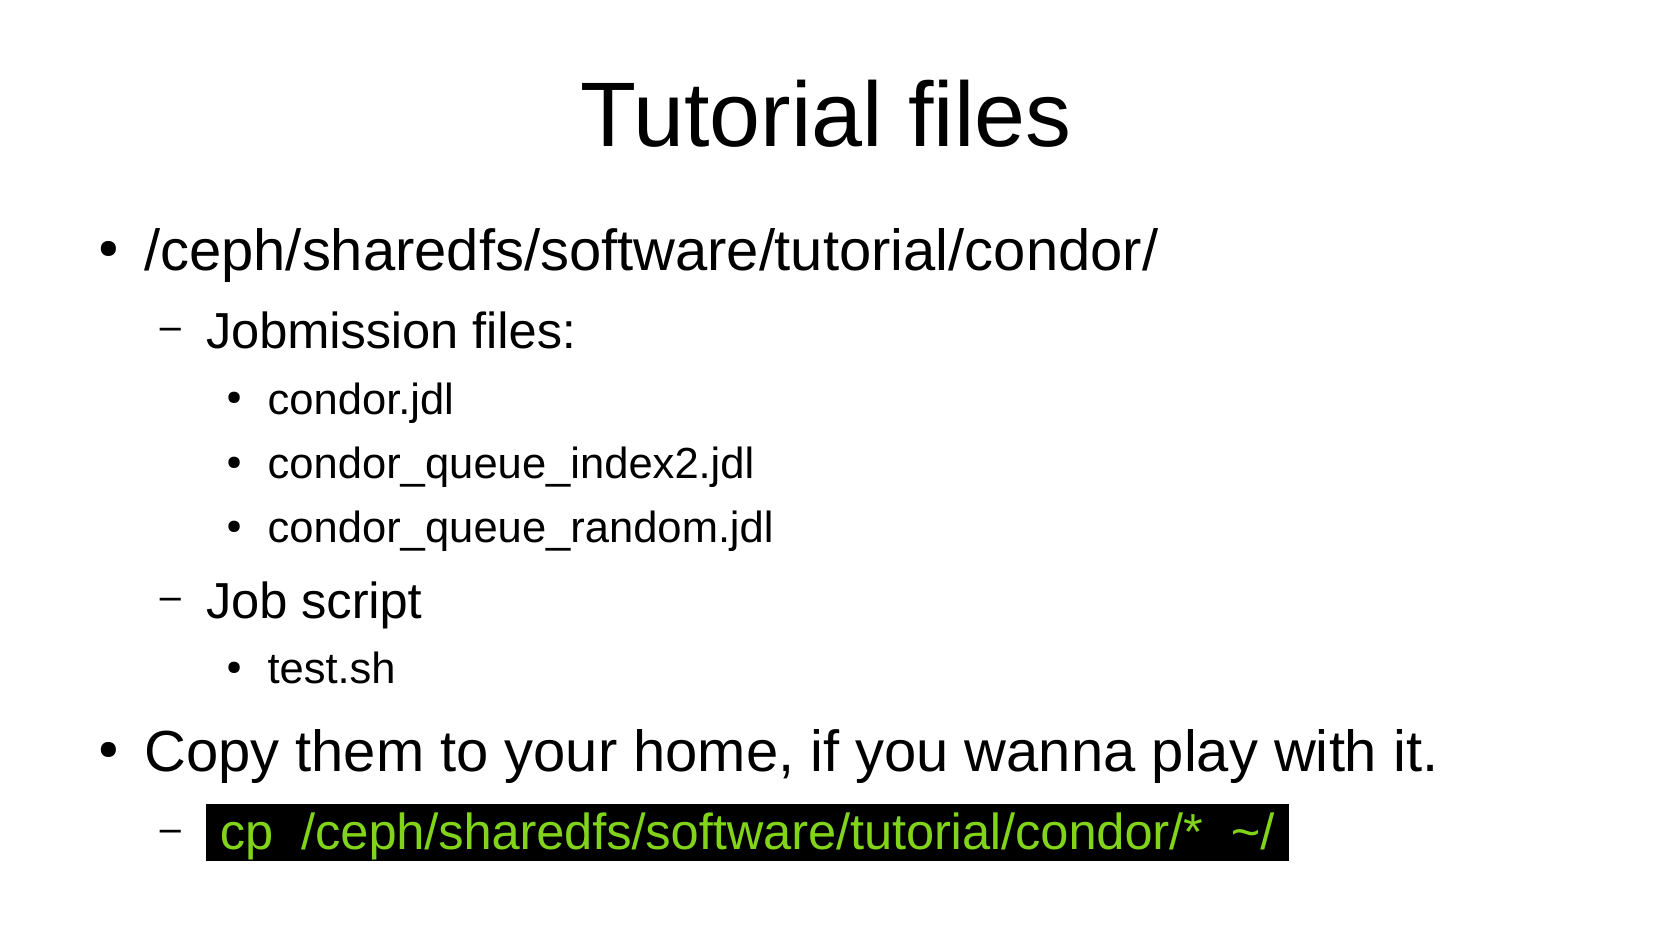

# Tutorial files
/ceph/sharedfs/software/tutorial/condor/
Jobmission files:
condor.jdl
condor_queue_index2.jdl
condor_queue_random.jdl
Job script
test.sh
Copy them to your home, if you wanna play with it.
 cp /ceph/sharedfs/software/tutorial/condor/* ~/